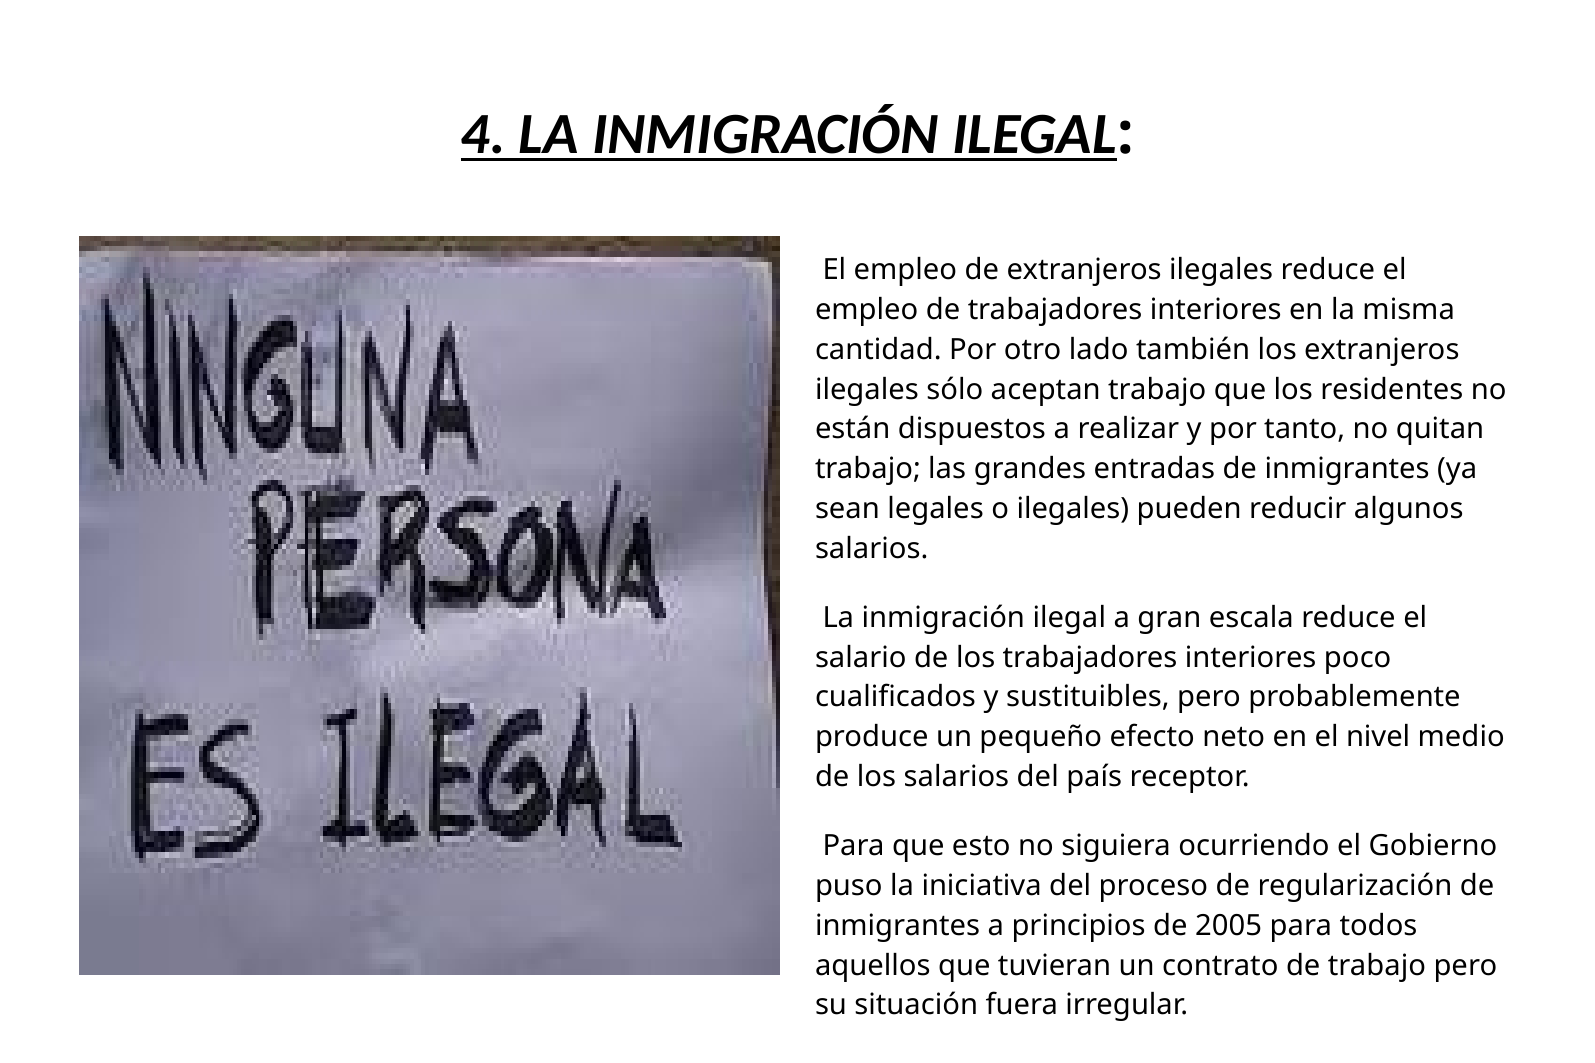

# 4. LA INMIGRACIÓN ILEGAL:
 El empleo de extranjeros ilegales reduce el empleo de trabajadores interiores en la misma cantidad. Por otro lado también los extranjeros ilegales sólo aceptan trabajo que los residentes no están dispuestos a realizar y por tanto, no quitan trabajo; las grandes entradas de inmigrantes (ya sean legales o ilegales) pueden reducir algunos salarios.
 La inmigración ilegal a gran escala reduce el salario de los trabajadores interiores poco cualificados y sustituibles, pero probablemente produce un pequeño efecto neto en el nivel medio de los salarios del país receptor.
 Para que esto no siguiera ocurriendo el Gobierno puso la iniciativa del proceso de regularización de inmigrantes a principios de 2005 para todos aquellos que tuvieran un contrato de trabajo pero su situación fuera irregular.